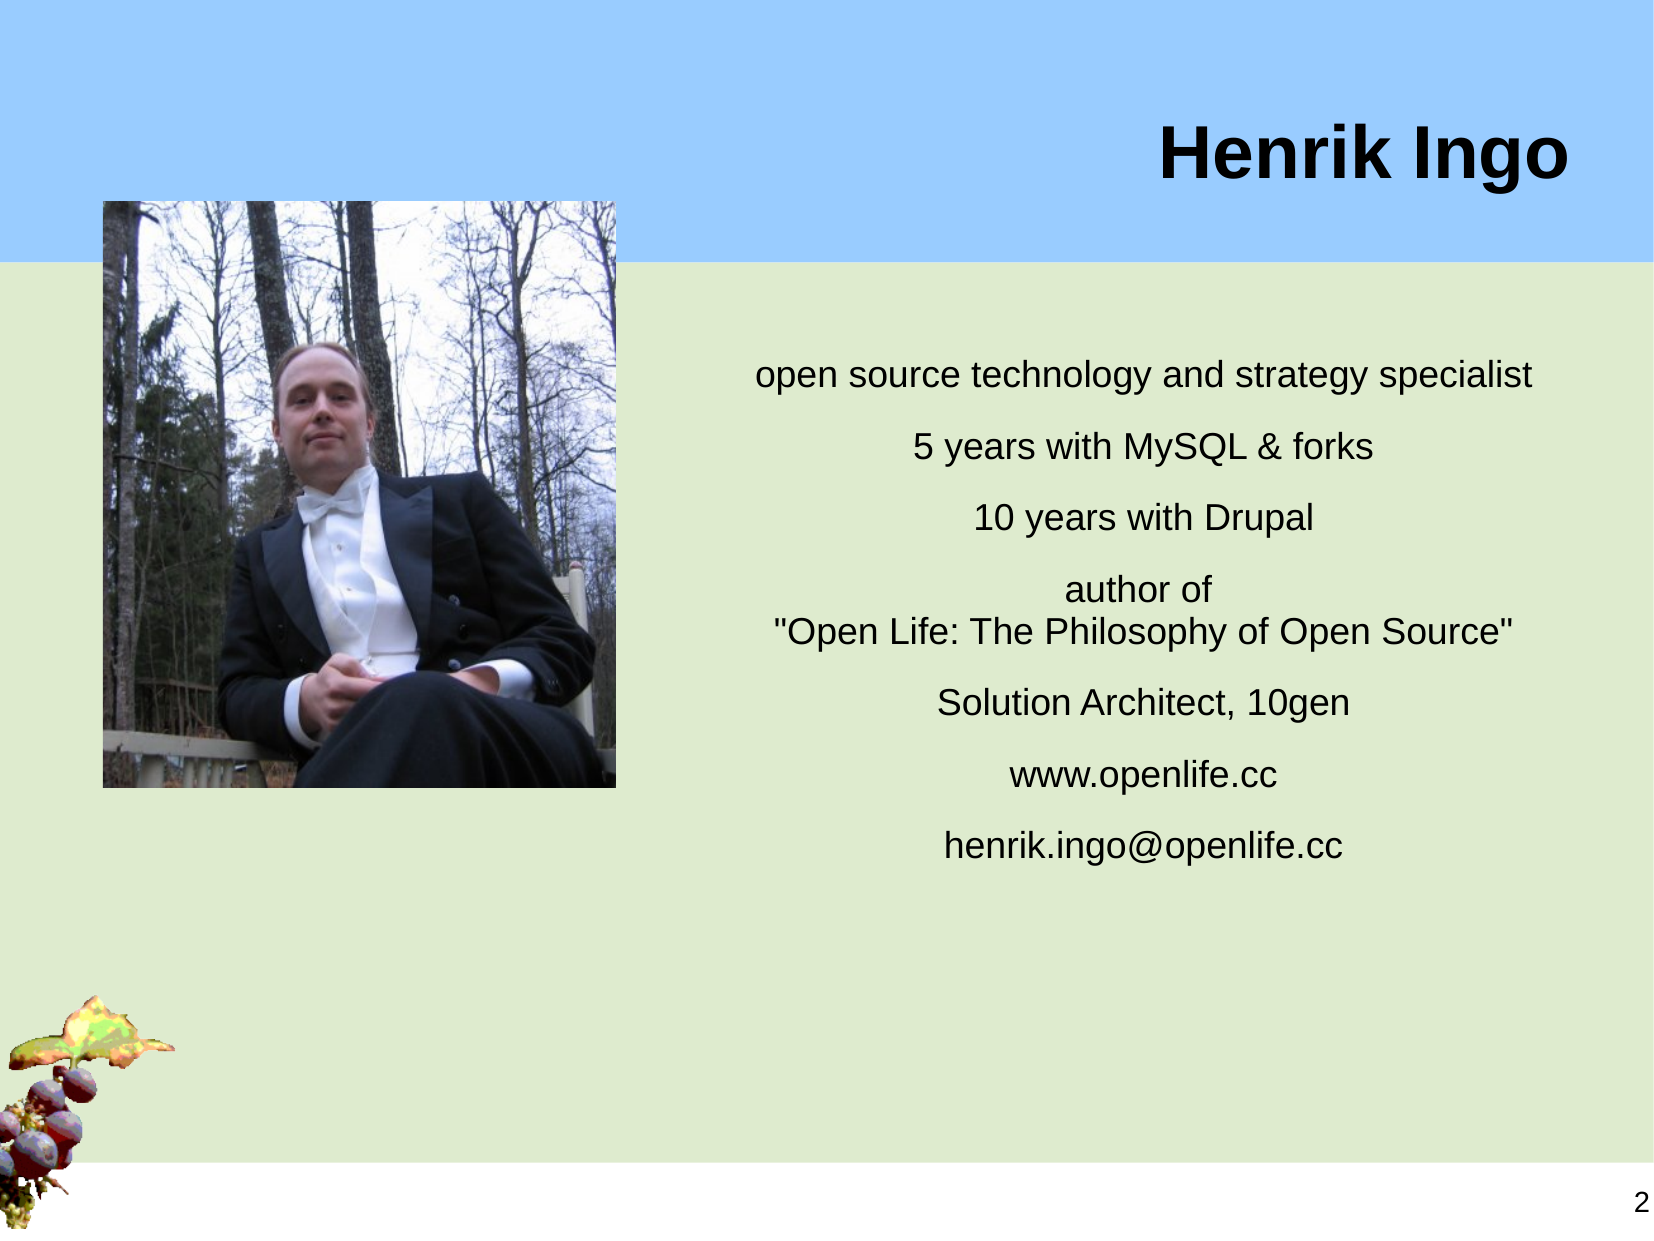

# Henrik Ingo
open source technology and strategy specialist
5 years with MySQL & forks
10 years with Drupal
author of
"Open Life: The Philosophy of Open Source"
Solution Architect, 10gen
www.openlife.cc
henrik.ingo@openlife.cc
2